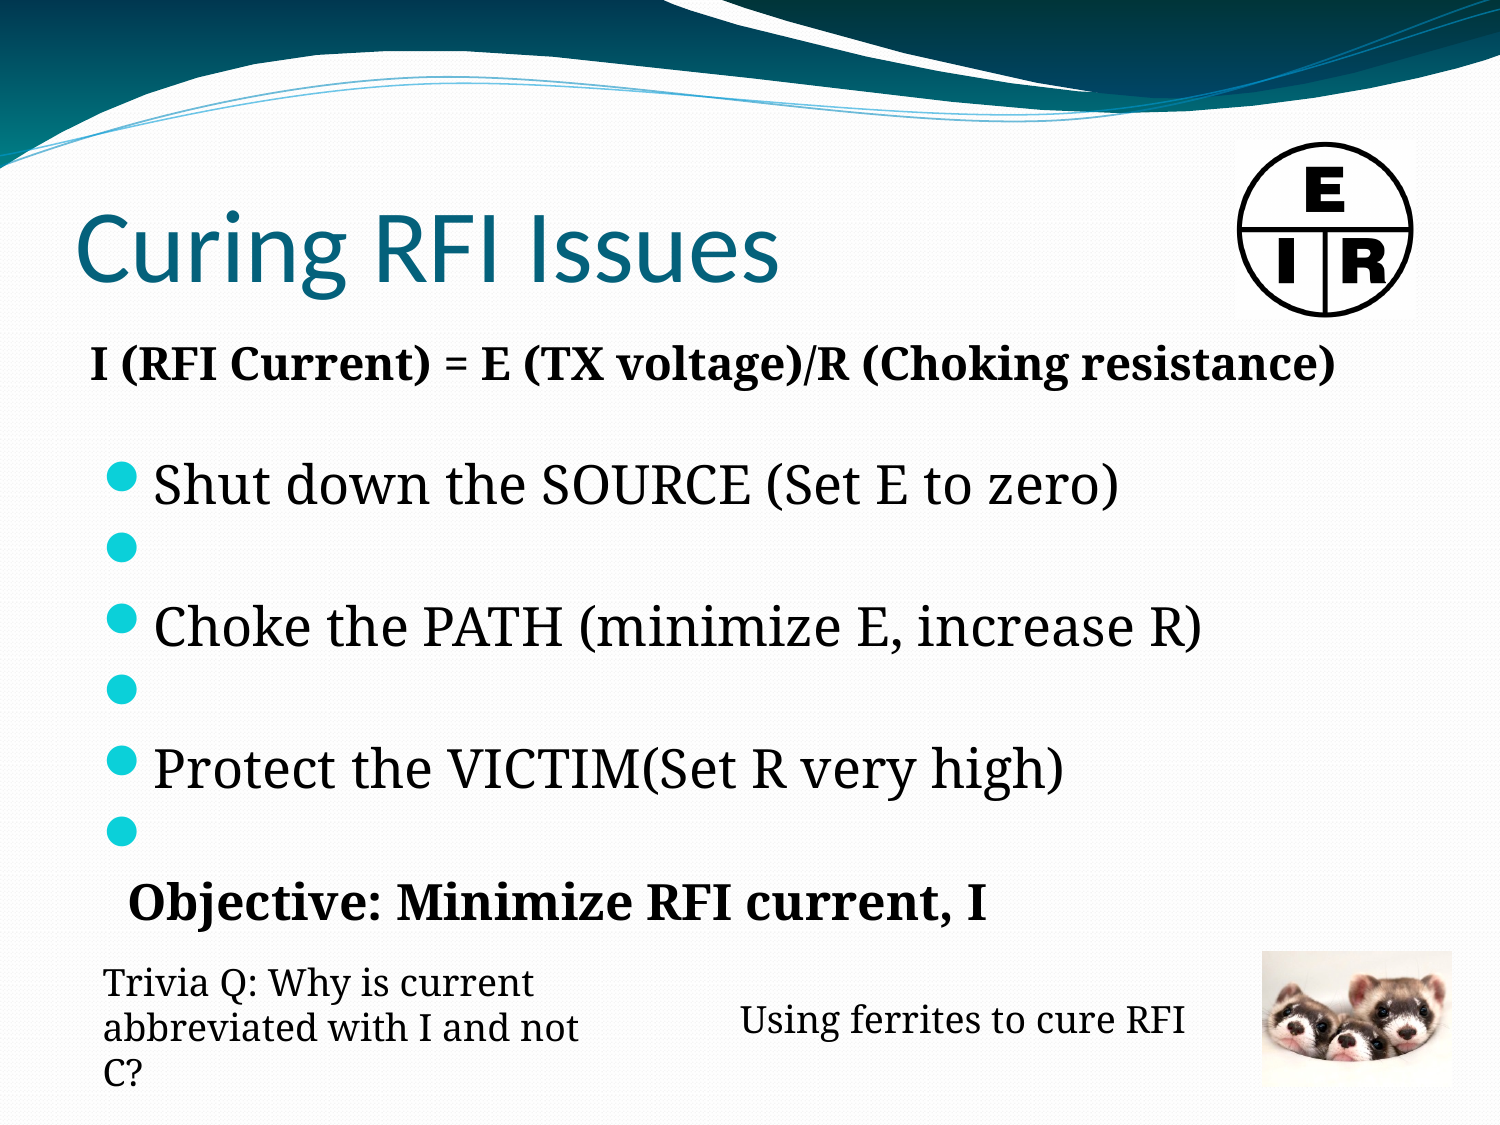

Curing RFI Issues
I (RFI Current) = E (TX voltage)/R (Choking resistance)
# Shut down the SOURCE (Set E to zero)
Choke the PATH (minimize E, increase R)
Protect the VICTIM(Set R very high)
Objective: Minimize RFI current, I
Trivia Q: Why is current abbreviated with I and not C?
Using ferrites to cure RFI